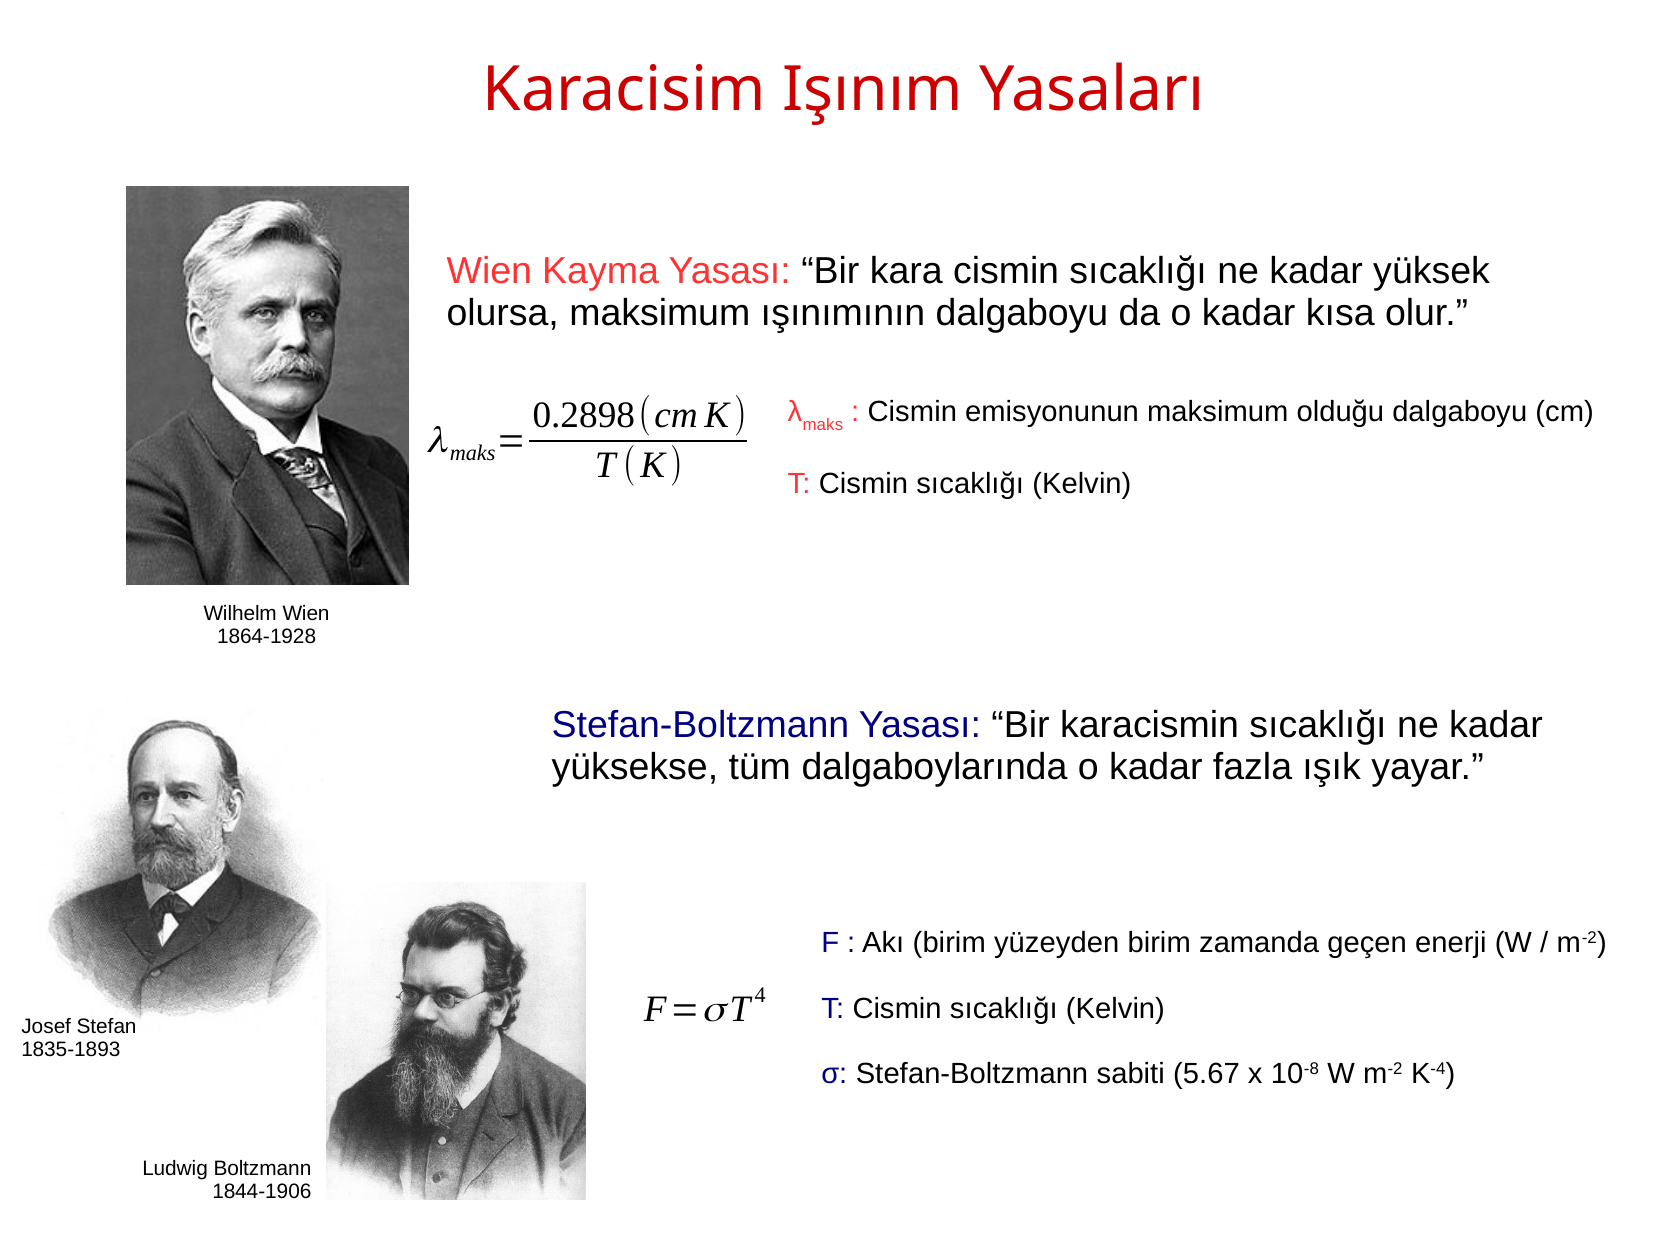

# Karacisim Işınım Yasaları
Wien Kayma Yasası: “Bir kara cismin sıcaklığı ne kadar yüksek olursa, maksimum ışınımının dalgaboyu da o kadar kısa olur.”
λmaks : Cismin emisyonunun maksimum olduğu dalgaboyu (cm)
T: Cismin sıcaklığı (Kelvin)
Wilhelm Wien
1864-1928
Stefan-Boltzmann Yasası: “Bir karacismin sıcaklığı ne kadar yüksekse, tüm dalgaboylarında o kadar fazla ışık yayar.”
F : Akı (birim yüzeyden birim zamanda geçen enerji (W / m-2)
T: Cismin sıcaklığı (Kelvin)
σ: Stefan-Boltzmann sabiti (5.67 x 10-8 W m-2 K-4)
Josef Stefan
1835-1893
Ludwig Boltzmann
1844-1906